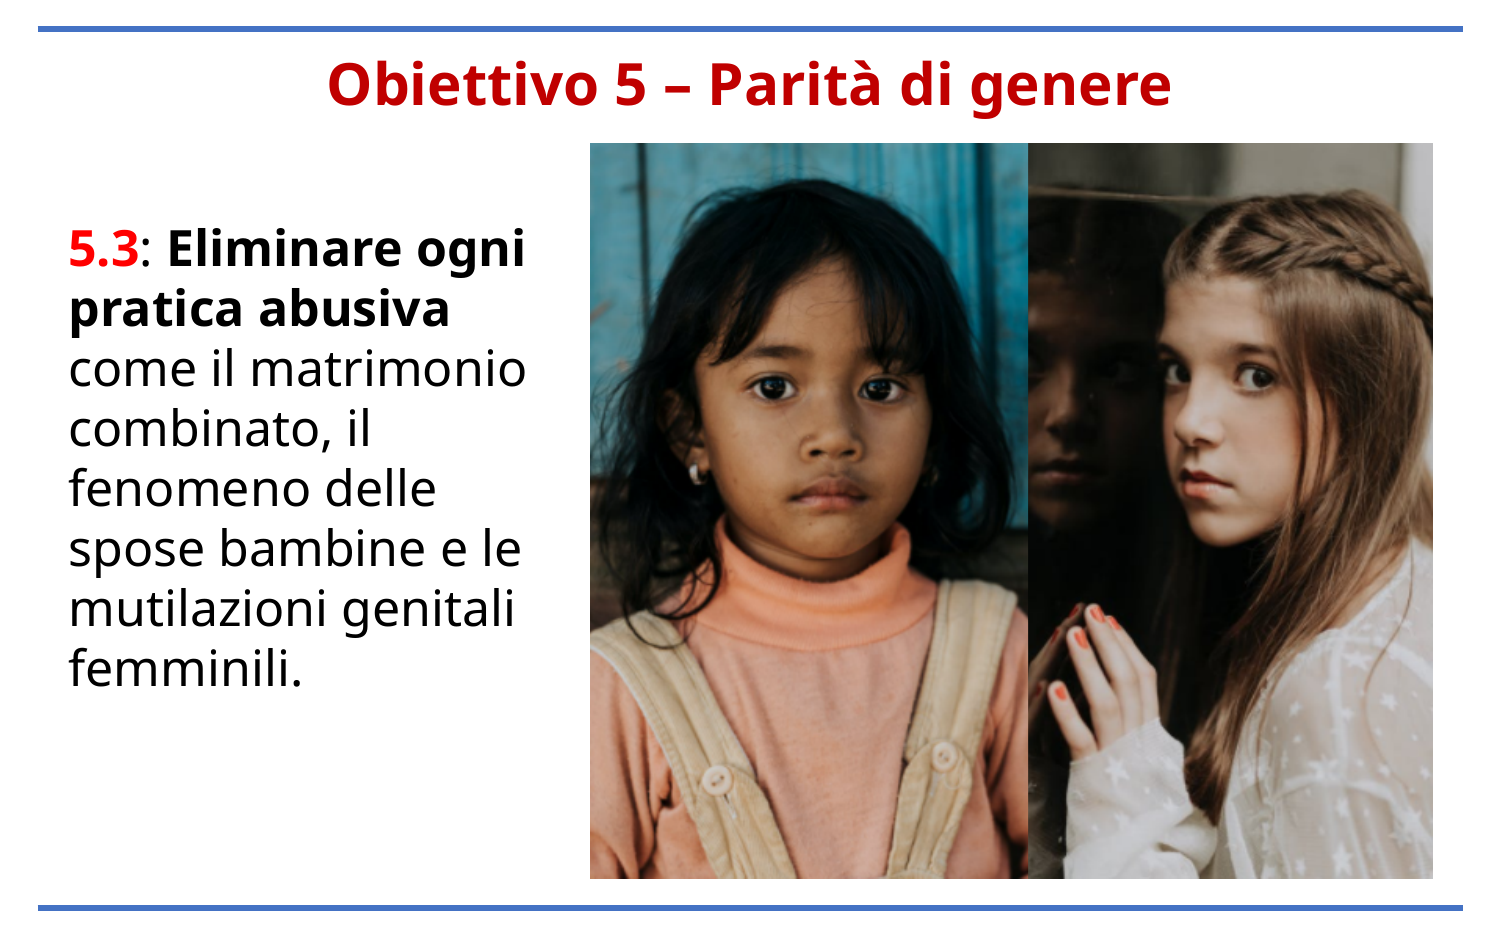

# Obiettivo 5 – Parità di genere
5.3: Eliminare ogni pratica abusiva come il matrimonio combinato, il fenomeno delle spose bambine e le mutilazioni genitali femminili.